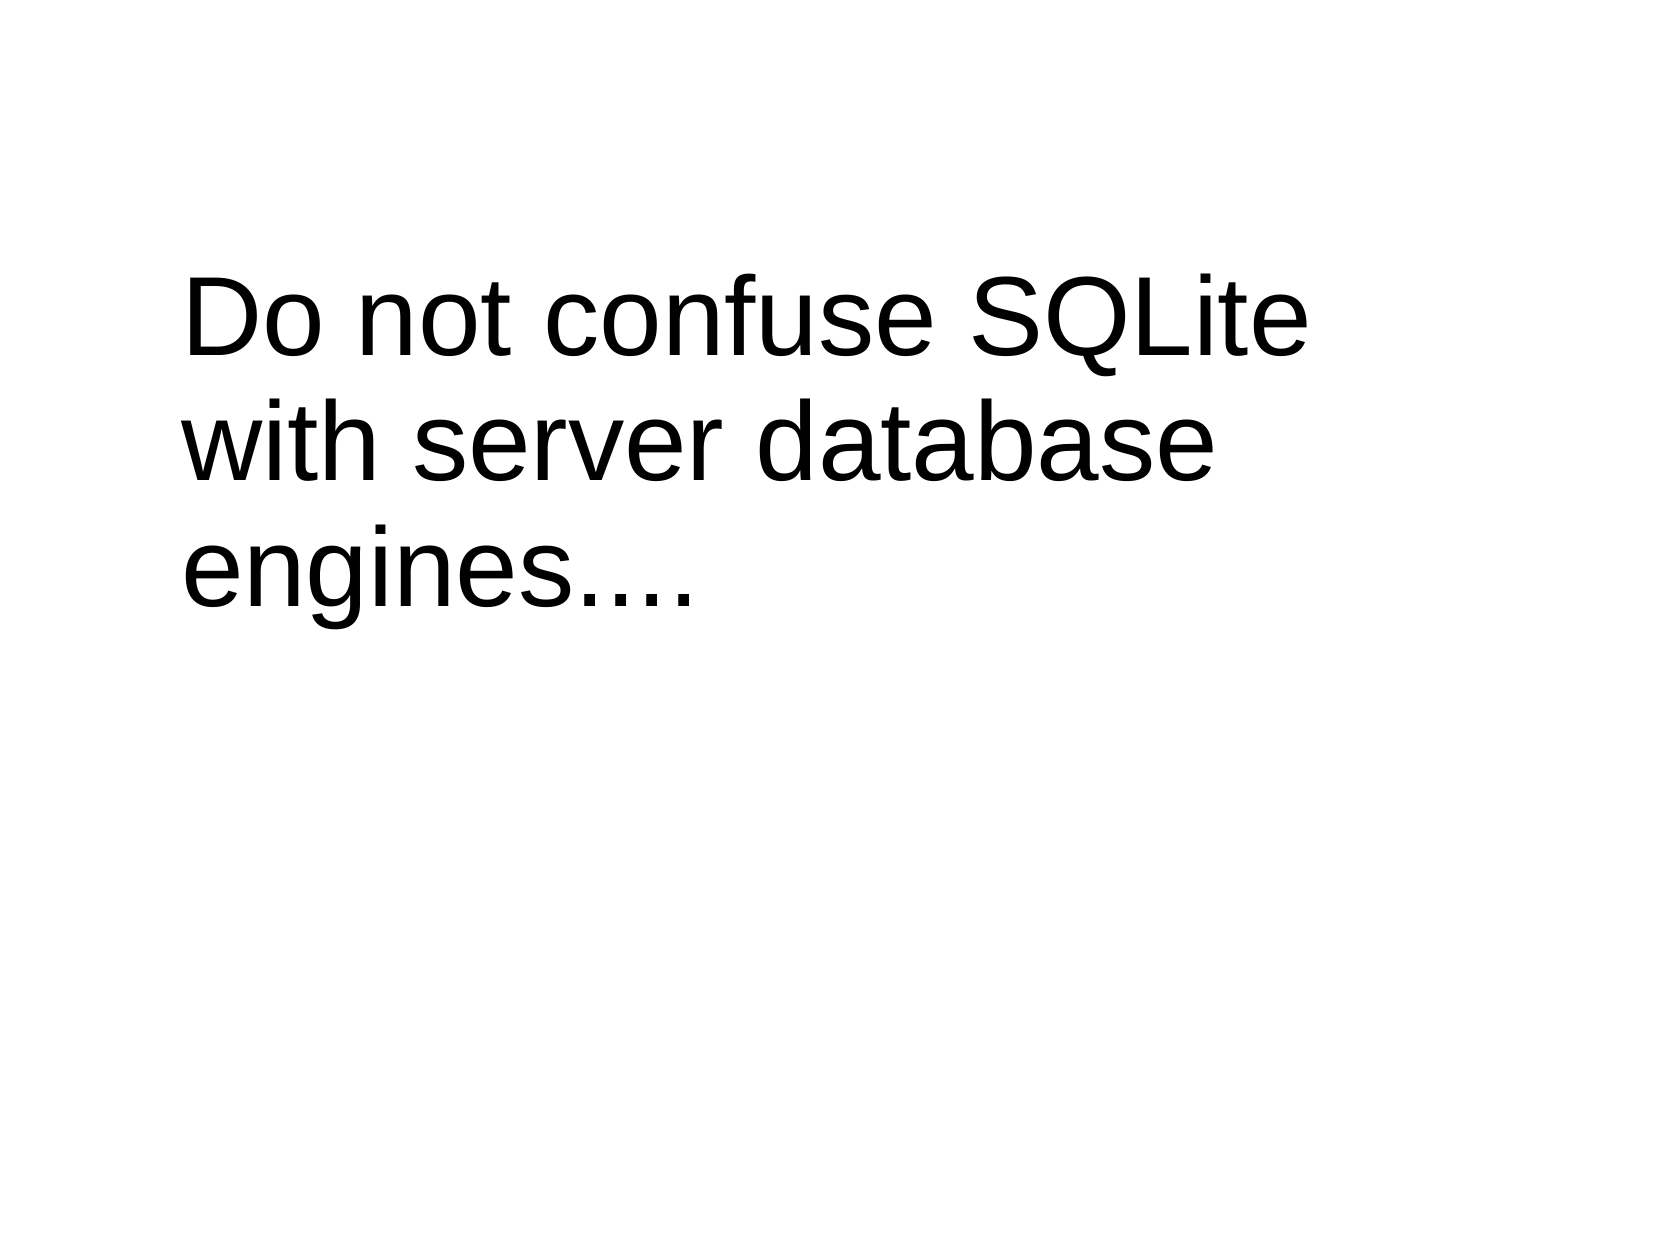

Do not confuse SQLite
with server database
engines....